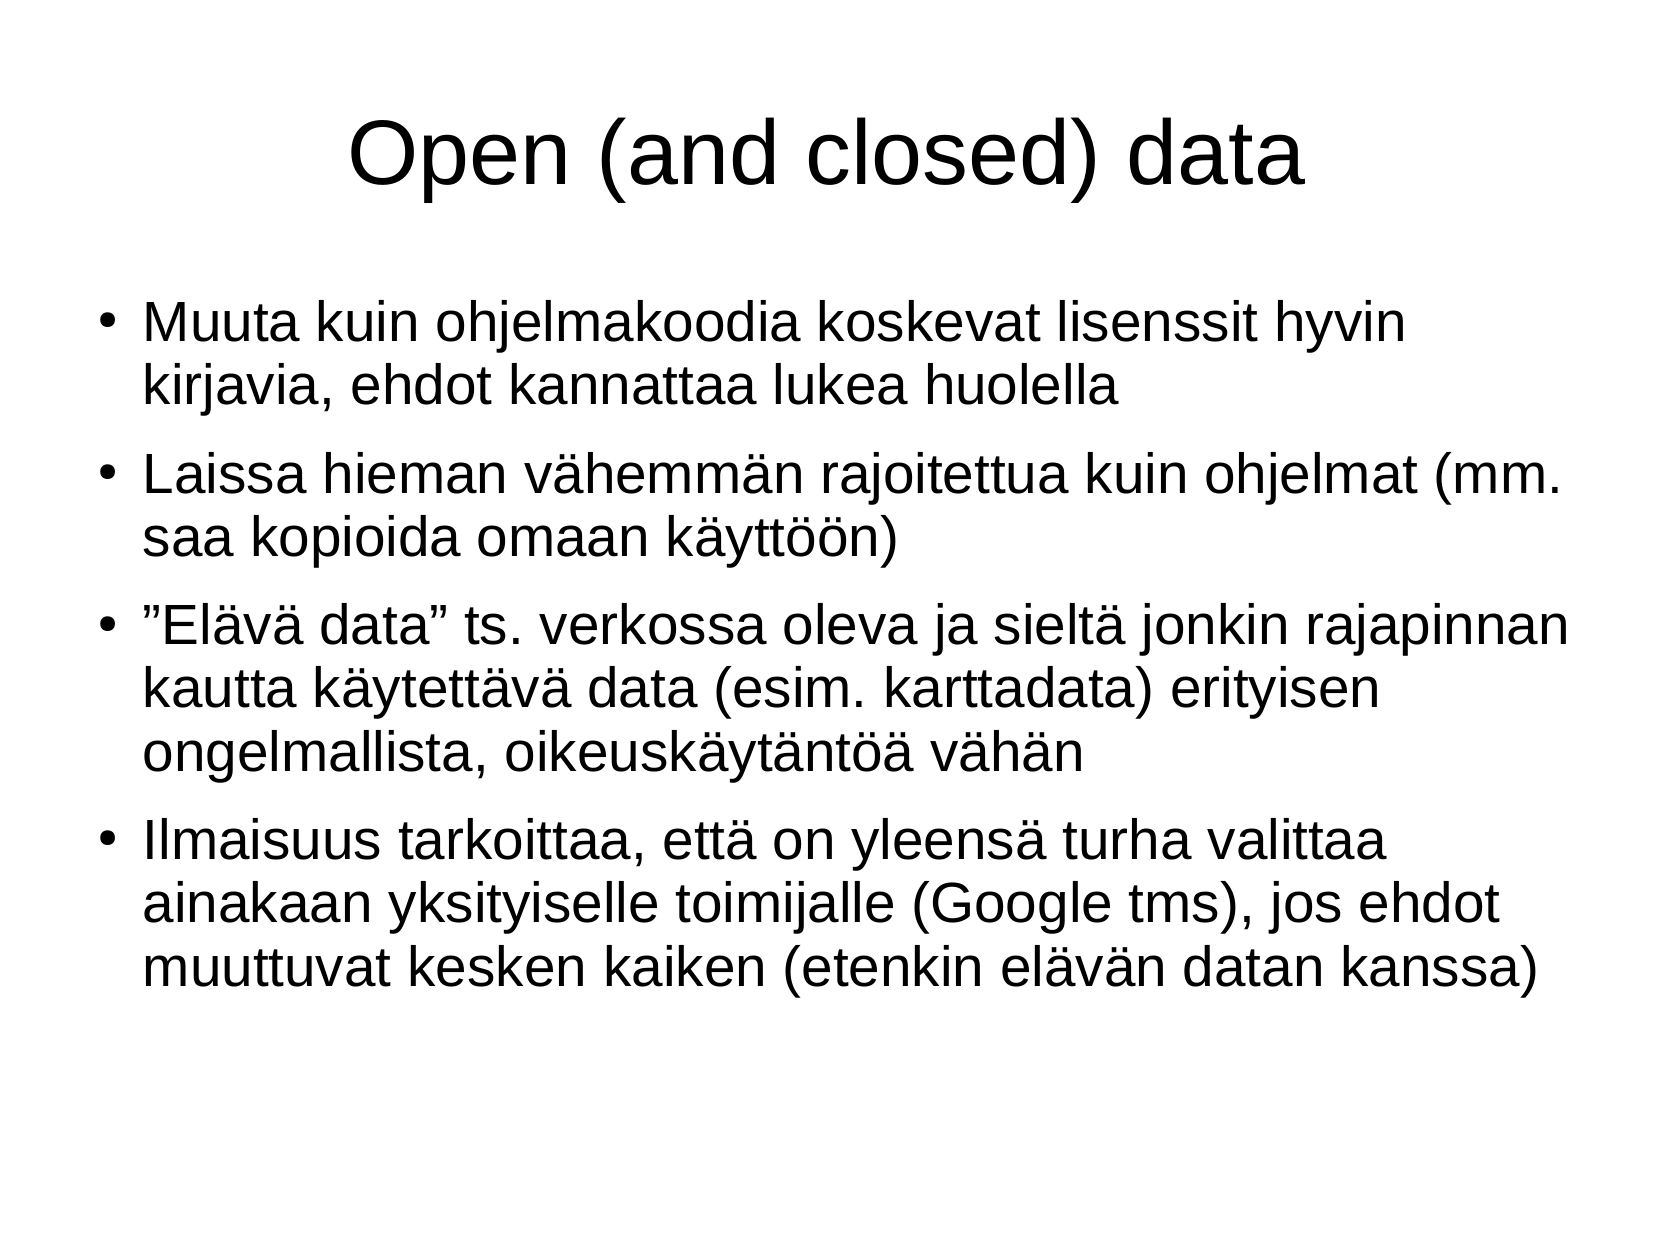

# Open (and closed) data
Muuta kuin ohjelmakoodia koskevat lisenssit hyvin kirjavia, ehdot kannattaa lukea huolella
Laissa hieman vähemmän rajoitettua kuin ohjelmat (mm. saa kopioida omaan käyttöön)
”Elävä data” ts. verkossa oleva ja sieltä jonkin rajapinnan kautta käytettävä data (esim. karttadata) erityisen ongelmallista, oikeuskäytäntöä vähän
Ilmaisuus tarkoittaa, että on yleensä turha valittaa ainakaan yksityiselle toimijalle (Google tms), jos ehdot muuttuvat kesken kaiken (etenkin elävän datan kanssa)